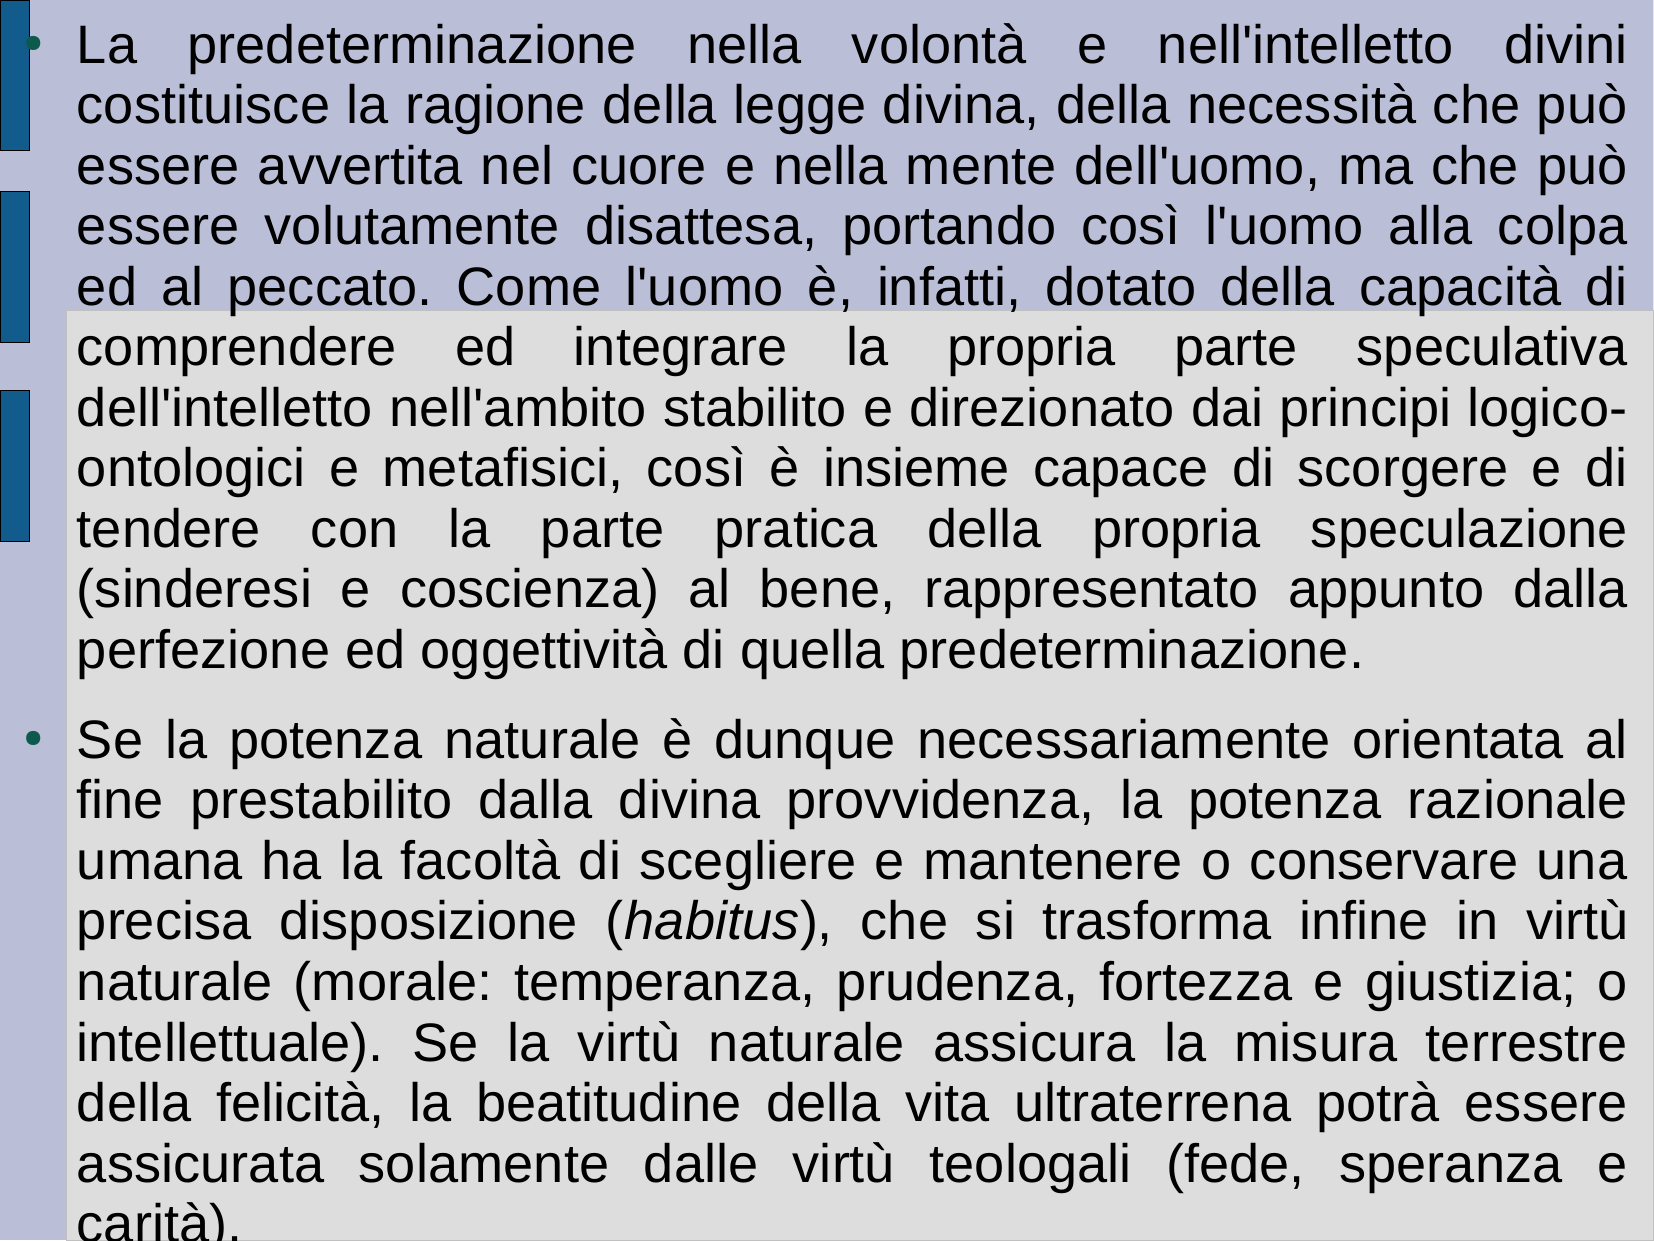

La predeterminazione nella volontà e nell'intelletto divini costituisce la ragione della legge divina, della necessità che può essere avvertita nel cuore e nella mente dell'uomo, ma che può essere volutamente disattesa, portando così l'uomo alla colpa ed al peccato. Come l'uomo è, infatti, dotato della capacità di comprendere ed integrare la propria parte speculativa dell'intelletto nell'ambito stabilito e direzionato dai principi logico-ontologici e metafisici, così è insieme capace di scorgere e di tendere con la parte pratica della propria speculazione (sinderesi e coscienza) al bene, rappresentato appunto dalla perfezione ed oggettività di quella predeterminazione.
Se la potenza naturale è dunque necessariamente orientata al fine prestabilito dalla divina provvidenza, la potenza razionale umana ha la facoltà di scegliere e mantenere o conservare una precisa disposizione (habitus), che si trasforma infine in virtù naturale (morale: temperanza, prudenza, fortezza e giustizia; o intellettuale). Se la virtù naturale assicura la misura terrestre della felicità, la beatitudine della vita ultraterrena potrà essere assicurata solamente dalle virtù teologali (fede, speranza e carità).
#